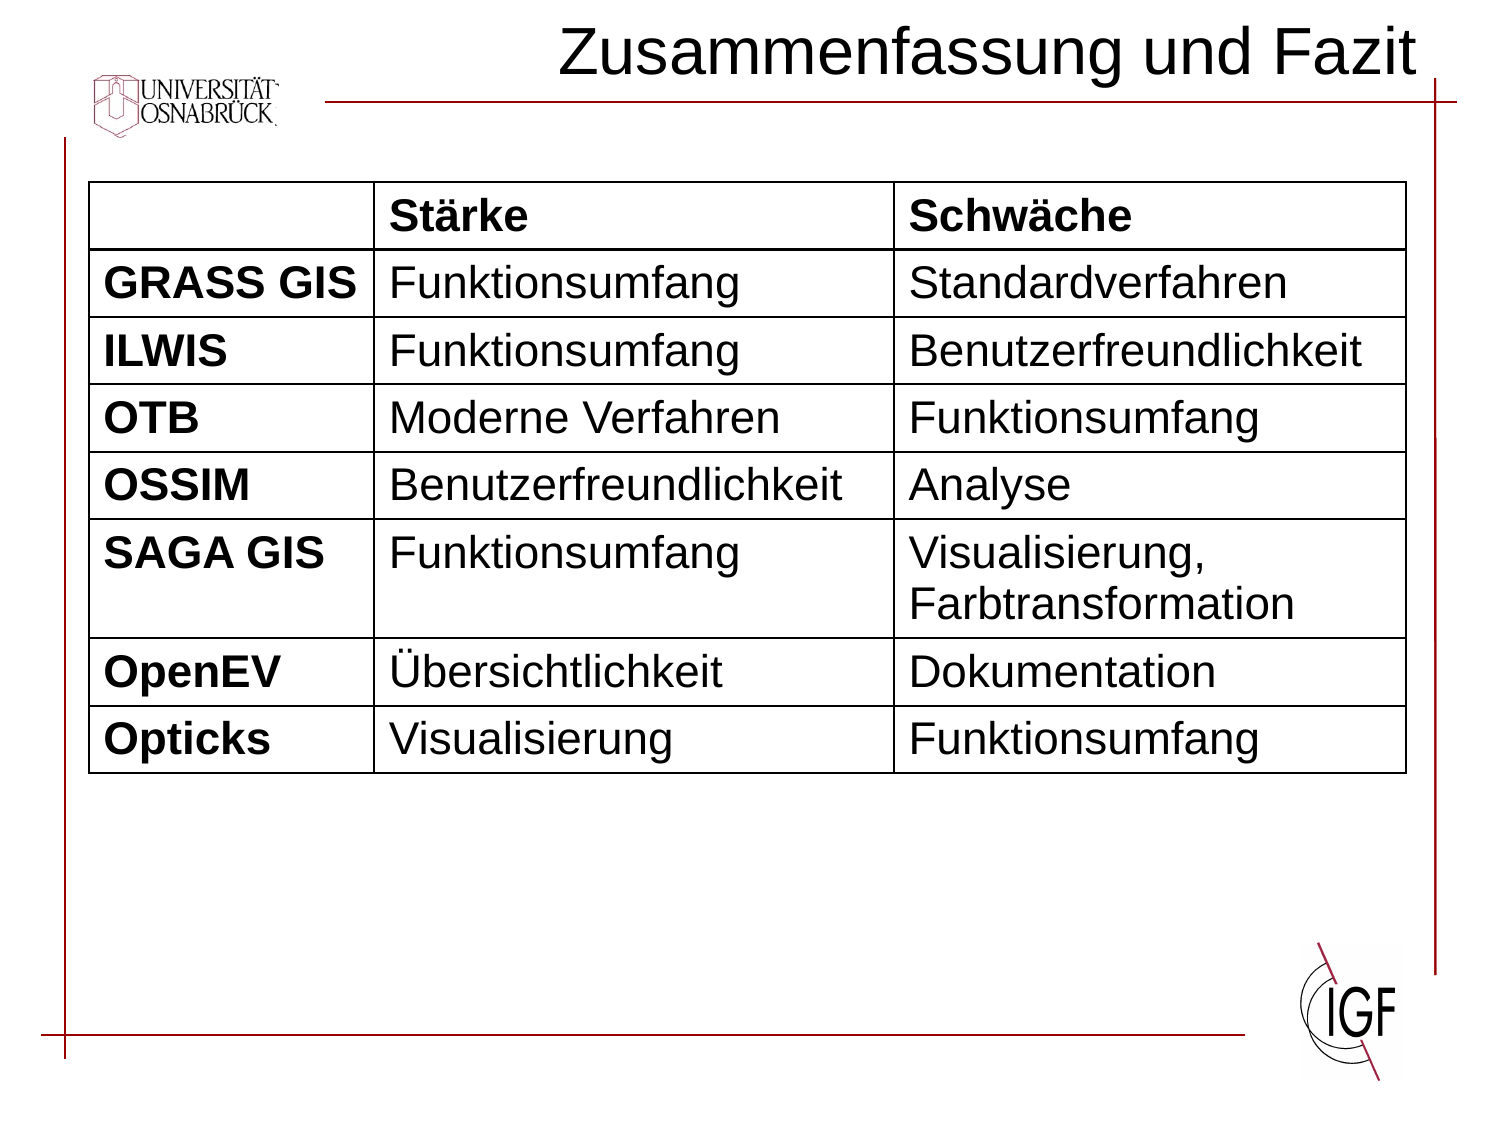

# Zusammenfassung und Fazit
| | Stärke | Schwäche |
| --- | --- | --- |
| GRASS GIS | Funktionsumfang | Standardverfahren |
| ILWIS | Funktionsumfang | Benutzerfreundlichkeit |
| OTB | Moderne Verfahren | Funktionsumfang |
| OSSIM | Benutzerfreundlichkeit | Analyse |
| SAGA GIS | Funktionsumfang | Visualisierung, Farbtransformation |
| OpenEV | Übersichtlichkeit | Dokumentation |
| Opticks | Visualisierung | Funktionsumfang |